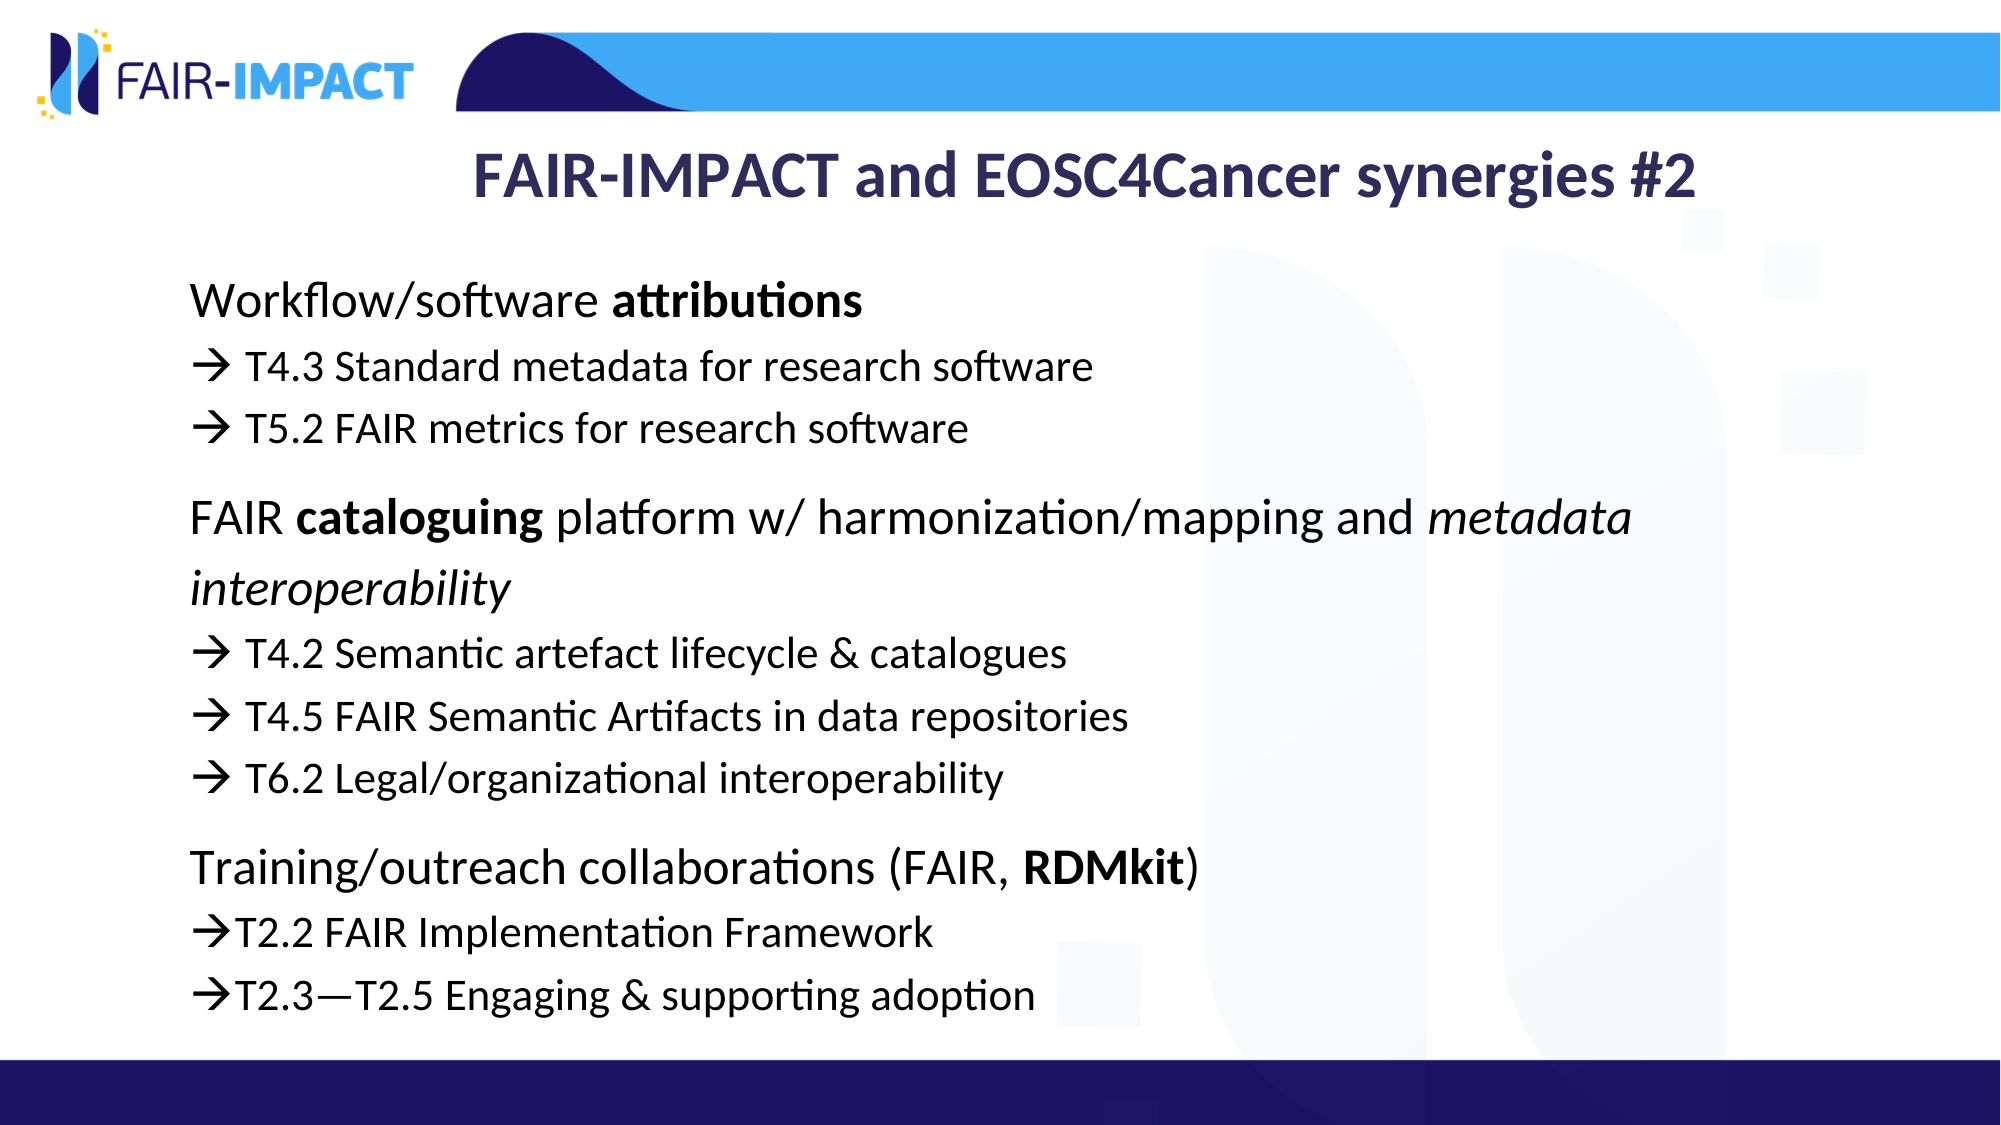

# FAIR-IMPACT and EOSC4Cancer synergies #2
Workflow/software attributions
 T4.3 Standard metadata for research software
 T5.2 FAIR metrics for research software
FAIR cataloguing platform w/ harmonization/mapping and metadata interoperability
 T4.2 Semantic artefact lifecycle & catalogues
 T4.5 FAIR Semantic Artifacts in data repositories
 T6.2 Legal/organizational interoperability
Training/outreach collaborations (FAIR, RDMkit)
T2.2 FAIR Implementation Framework
T2.3—T2.5 Engaging & supporting adoption